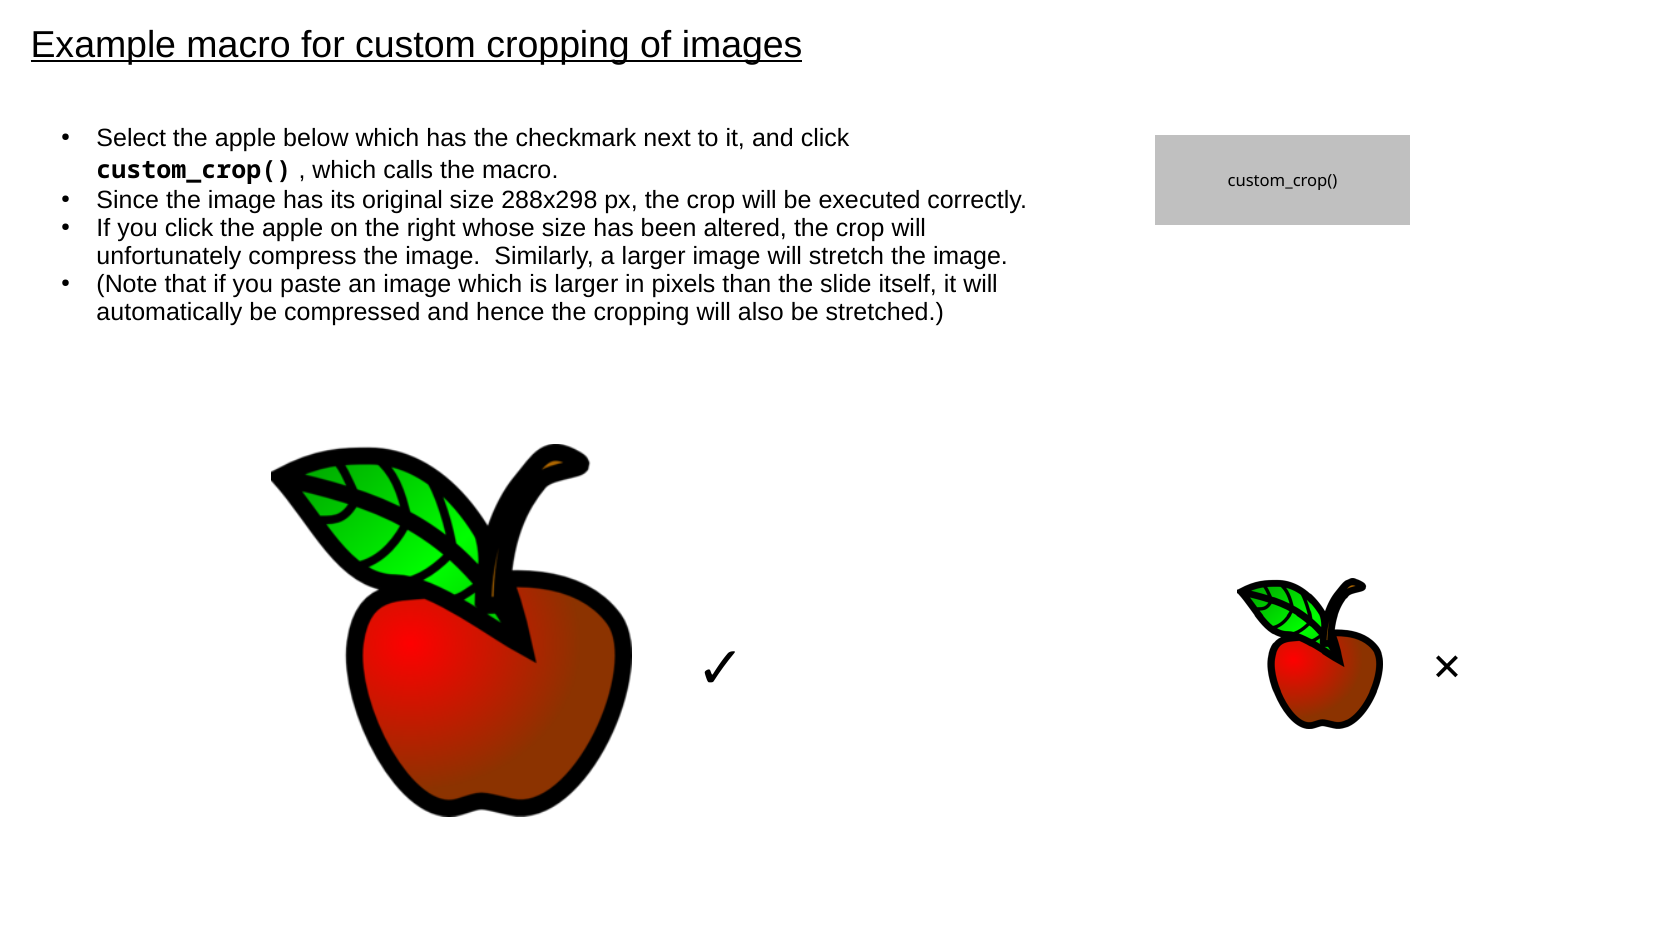

Example macro for custom cropping of images
Select the apple below which has the checkmark next to it, and click custom_crop() , which calls the macro.
Since the image has its original size 288x298 px, the crop will be executed correctly.
If you click the apple on the right whose size has been altered, the crop will unfortunately compress the image. Similarly, a larger image will stretch the image.
(Note that if you paste an image which is larger in pixels than the slide itself, it will automatically be compressed and hence the cropping will also be stretched.)
✓
✕